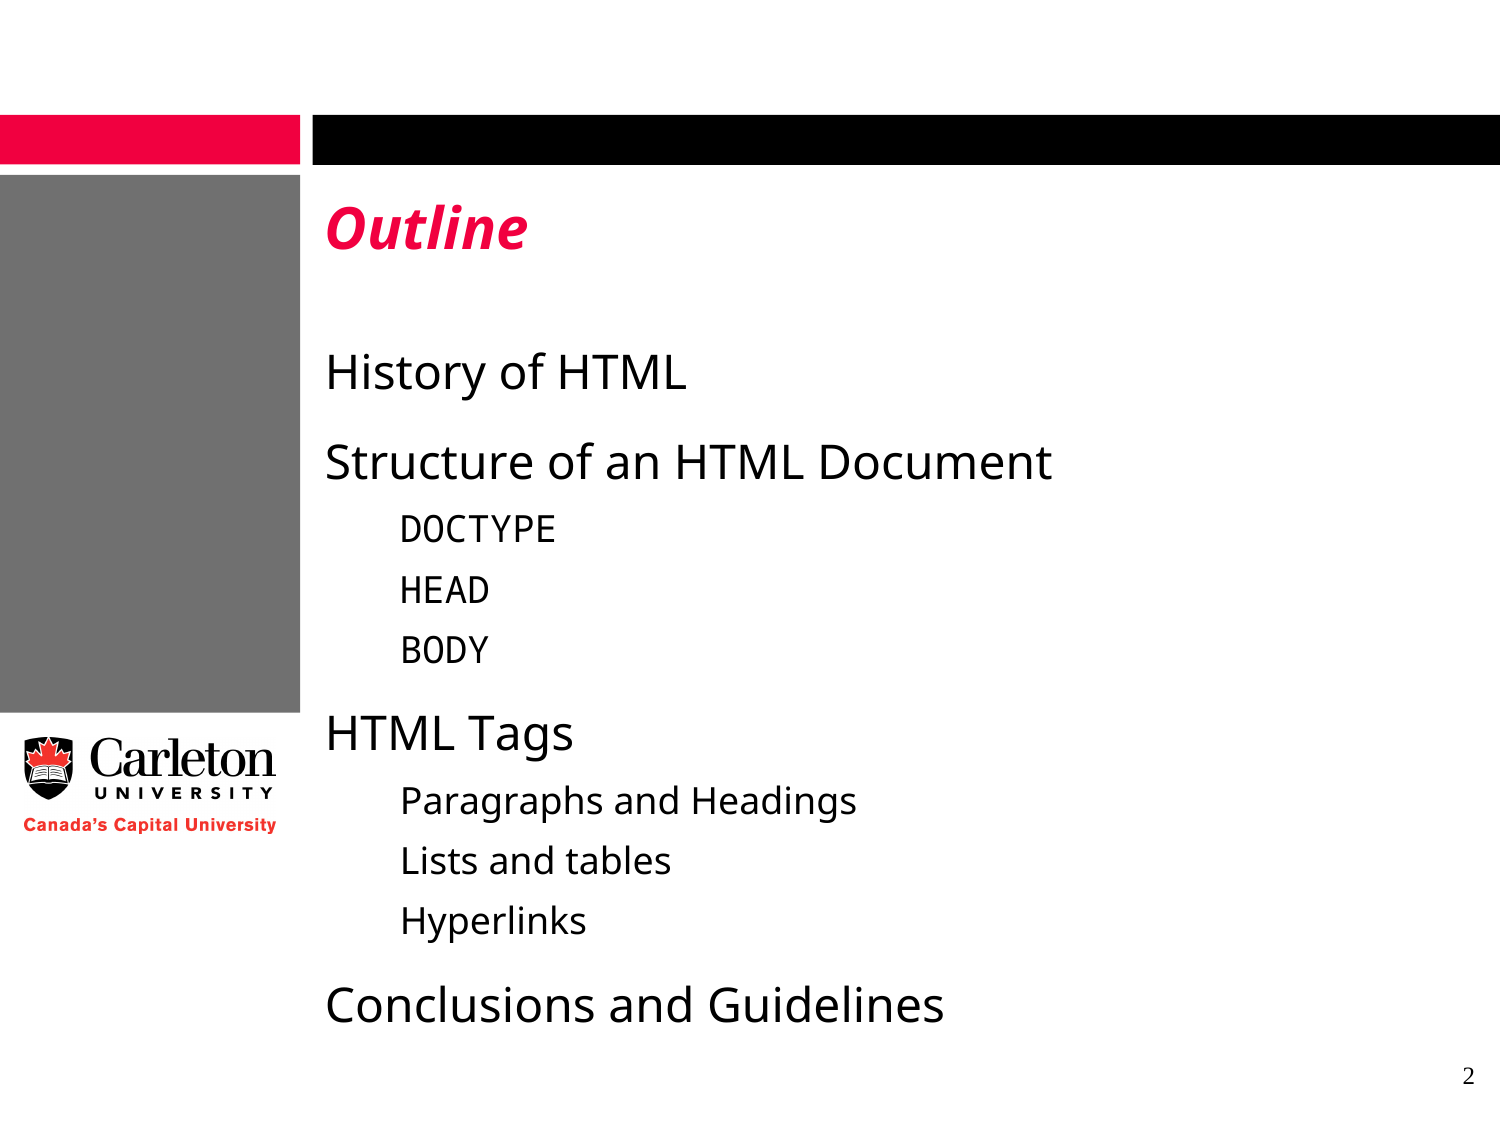

# Outline
History of HTML
Structure of an HTML Document
DOCTYPE
HEAD
BODY
HTML Tags
Paragraphs and Headings
Lists and tables
Hyperlinks
Conclusions and Guidelines
2